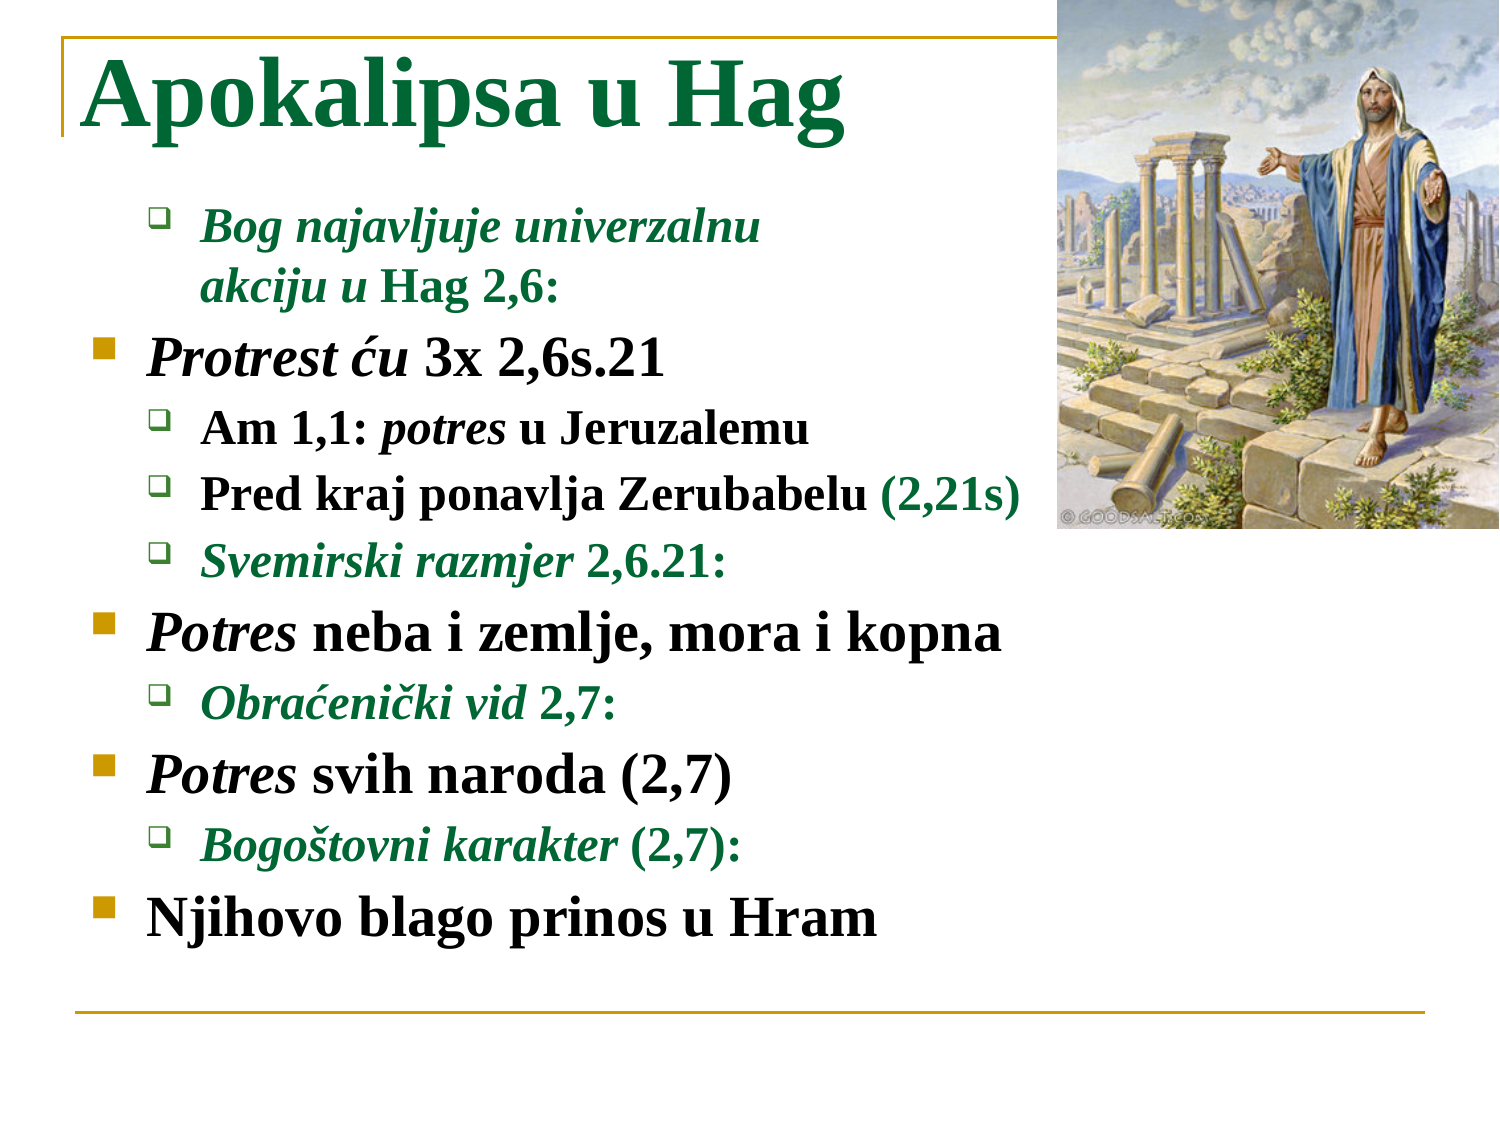

# Apokalipsa u Hag
Bog najavljuje univerzalnu
akciju u Hag 2,6:
Protrest ću 3x 2,6s.21
Am 1,1: potres u Jeruzalemu
Pred kraj ponavlja Zerubabelu (2,21s)
Svemirski razmjer 2,6.21:
Potres neba i zemlje, mora i kopna
Obraćenički vid 2,7:
Potres svih naroda (2,7)
Bogoštovni karakter (2,7):
Njihovo blago prinos u Hram